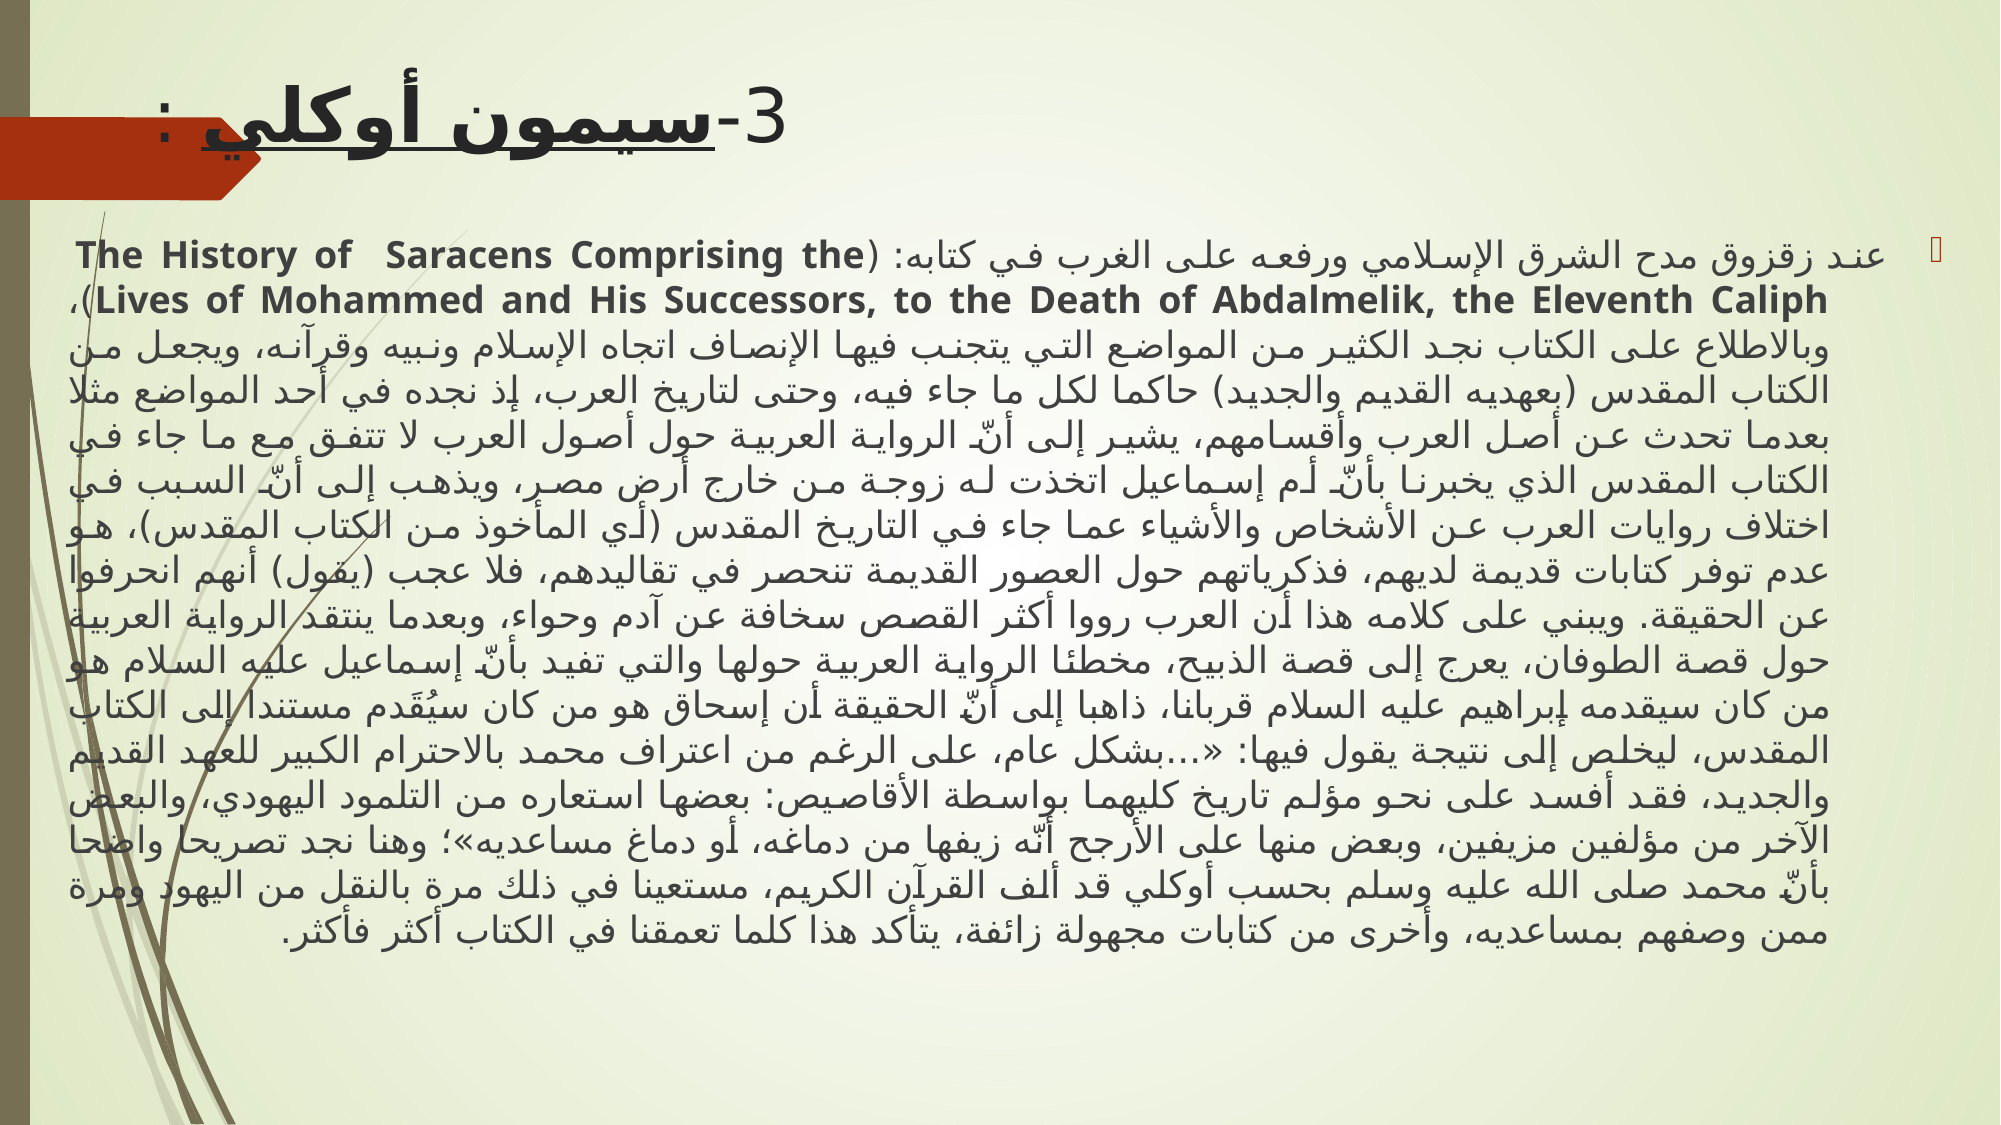

# 3-سيمون أوكلي :
عند زقزوق مدح الشرق الإسلامي ورفعه على الغرب في كتابه: (The History of Saracens Comprising the Lives of Mohammed and His Successors, to the Death of Abdalmelik, the Eleventh Caliph)، وبالاطلاع على الكتاب نجد الكثير من المواضع التي يتجنب فيها الإنصاف اتجاه الإسلام ونبيه وقرآنه، ويجعل من الكتاب المقدس (بعهديه القديم والجديد) حاكما لكل ما جاء فيه، وحتى لتاريخ العرب، إذ نجده في أحد المواضع مثلا بعدما تحدث عن أصل العرب وأقسامهم، يشير إلى أنّ الرواية العربية حول أصول العرب لا تتفق مع ما جاء في الكتاب المقدس الذي يخبرنا بأنّ أم إسماعيل اتخذت له زوجة من خارج أرض مصر، ويذهب إلى أنّ السبب في اختلاف روايات العرب عن الأشخاص والأشياء عما جاء في التاريخ المقدس (أي المأخوذ من الكتاب المقدس)، هو عدم توفر كتابات قديمة لديهم، فذكرياتهم حول العصور القديمة تنحصر في تقاليدهم، فلا عجب (يقول) أنهم انحرفوا عن الحقيقة. ويبني على كلامه هذا أن العرب رووا أكثر القصص سخافة عن آدم وحواء، وبعدما ينتقد الرواية العربية حول قصة الطوفان، يعرج إلى قصة الذبيح، مخطئا الرواية العربية حولها والتي تفيد بأنّ إسماعيل عليه السلام هو من كان سيقدمه إبراهيم عليه السلام قربانا، ذاهبا إلى أنّ الحقيقة أن إسحاق هو من كان سيُقَدم مستندا إلى الكتاب المقدس، ليخلص إلى نتيجة يقول فيها: «...بشكل عام، على الرغم من اعتراف محمد بالاحترام الكبير للعهد القديم والجديد، فقد أفسد على نحو مؤلم تاريخ كليهما بواسطة الأقاصيص: بعضها استعاره من التلمود اليهودي، والبعض الآخر من مؤلفين مزيفين، وبعض منها على الأرجح أنّه زيفها من دماغه، أو دماغ مساعديه»؛ وهنا نجد تصريحا واضحا بأنّ محمد صلى الله عليه وسلم بحسب أوكلي قد ألف القرآن الكريم، مستعينا في ذلك مرة بالنقل من اليهود ومرة ممن وصفهم بمساعديه، وأخرى من كتابات مجهولة زائفة، يتأكد هذا كلما تعمقنا في الكتاب أكثر فأكثر.